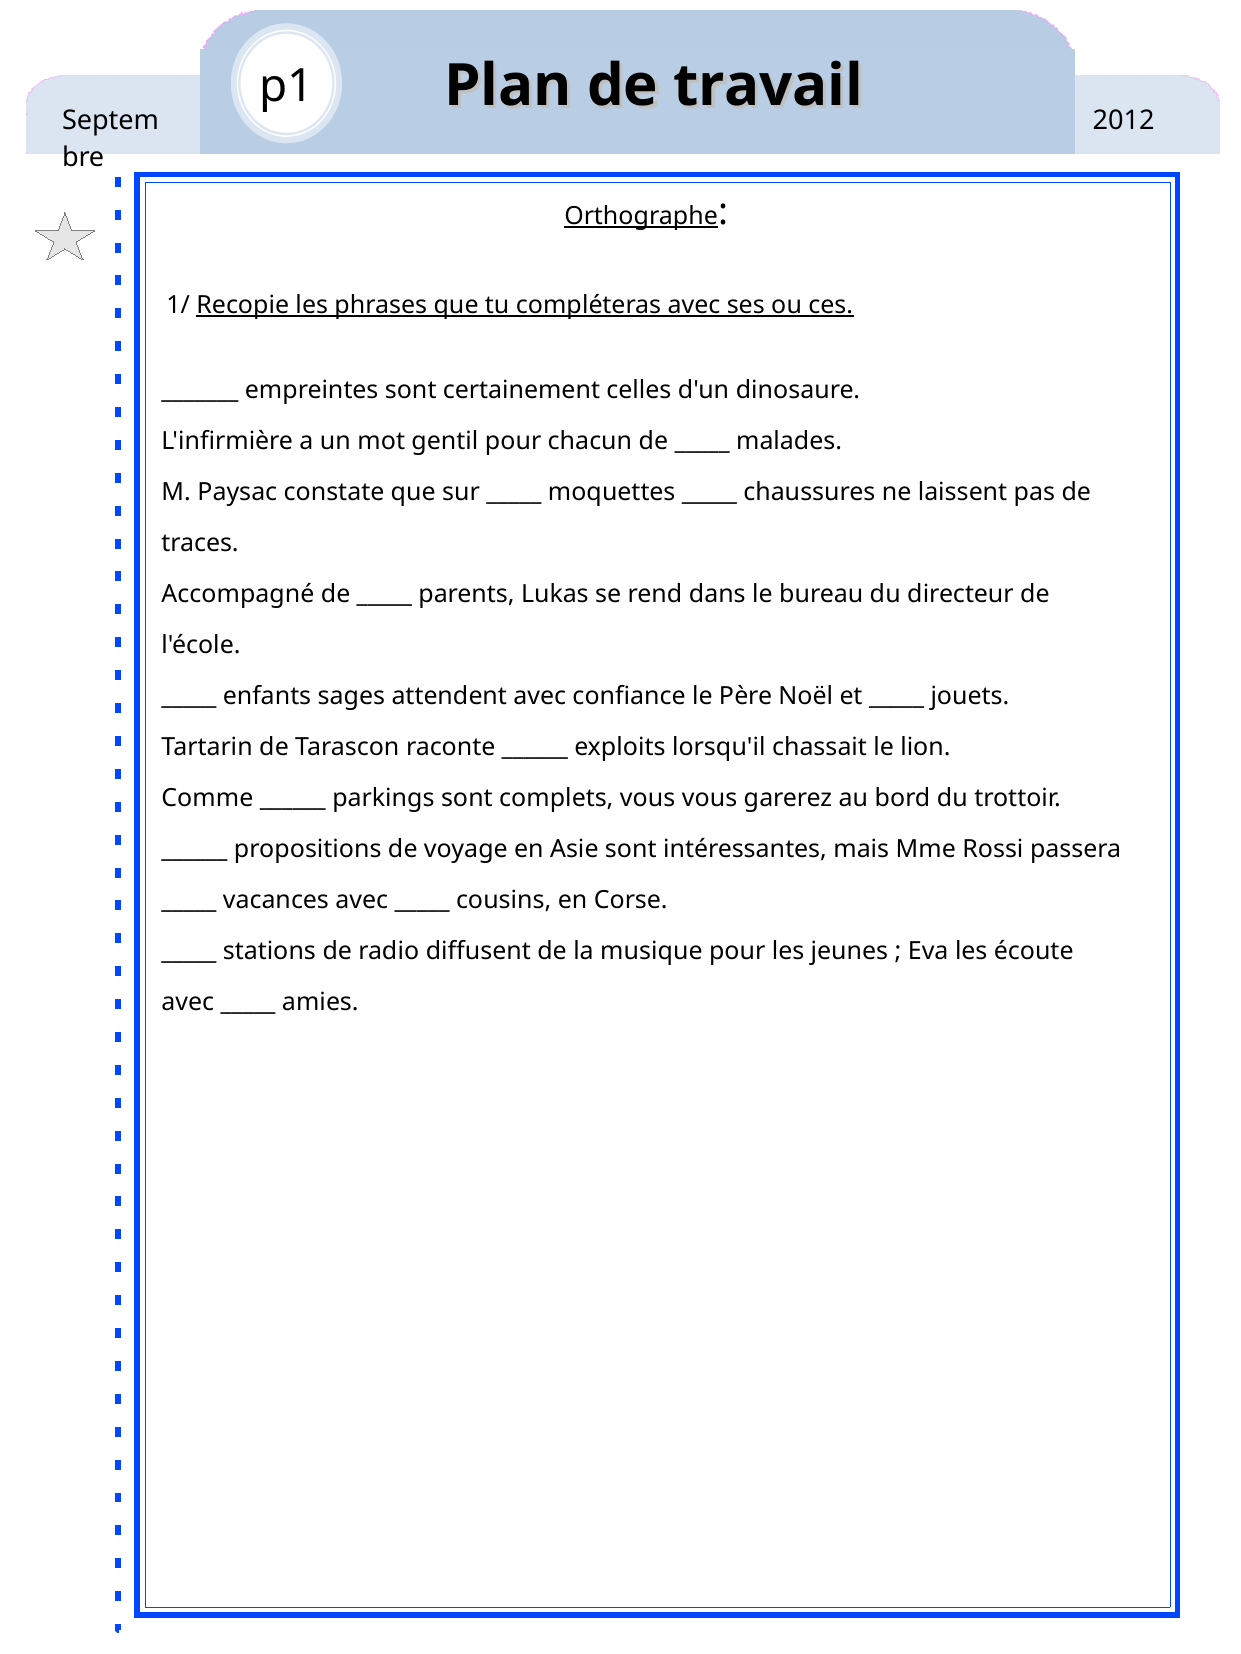

p1
Plan de travail
Septembre
2012
| |
| --- |
Orthographe:
 1/ Recopie les phrases que tu compléteras avec ses ou ces.
_______ empreintes sont certainement celles d'un dinosaure.
L'infirmière a un mot gentil pour chacun de _____ malades.
M. Paysac constate que sur _____ moquettes _____ chaussures ne laissent pas de traces.
Accompagné de _____ parents, Lukas se rend dans le bureau du directeur de l'école.
_____ enfants sages attendent avec confiance le Père Noël et _____ jouets.
Tartarin de Tarascon raconte ______ exploits lorsqu'il chassait le lion.
Comme ______ parkings sont complets, vous vous garerez au bord du trottoir.
______ propositions de voyage en Asie sont intéressantes, mais Mme Rossi passera _____ vacances avec _____ cousins, en Corse.
_____ stations de radio diffusent de la musique pour les jeunes ; Eva les écoute avec _____ amies.